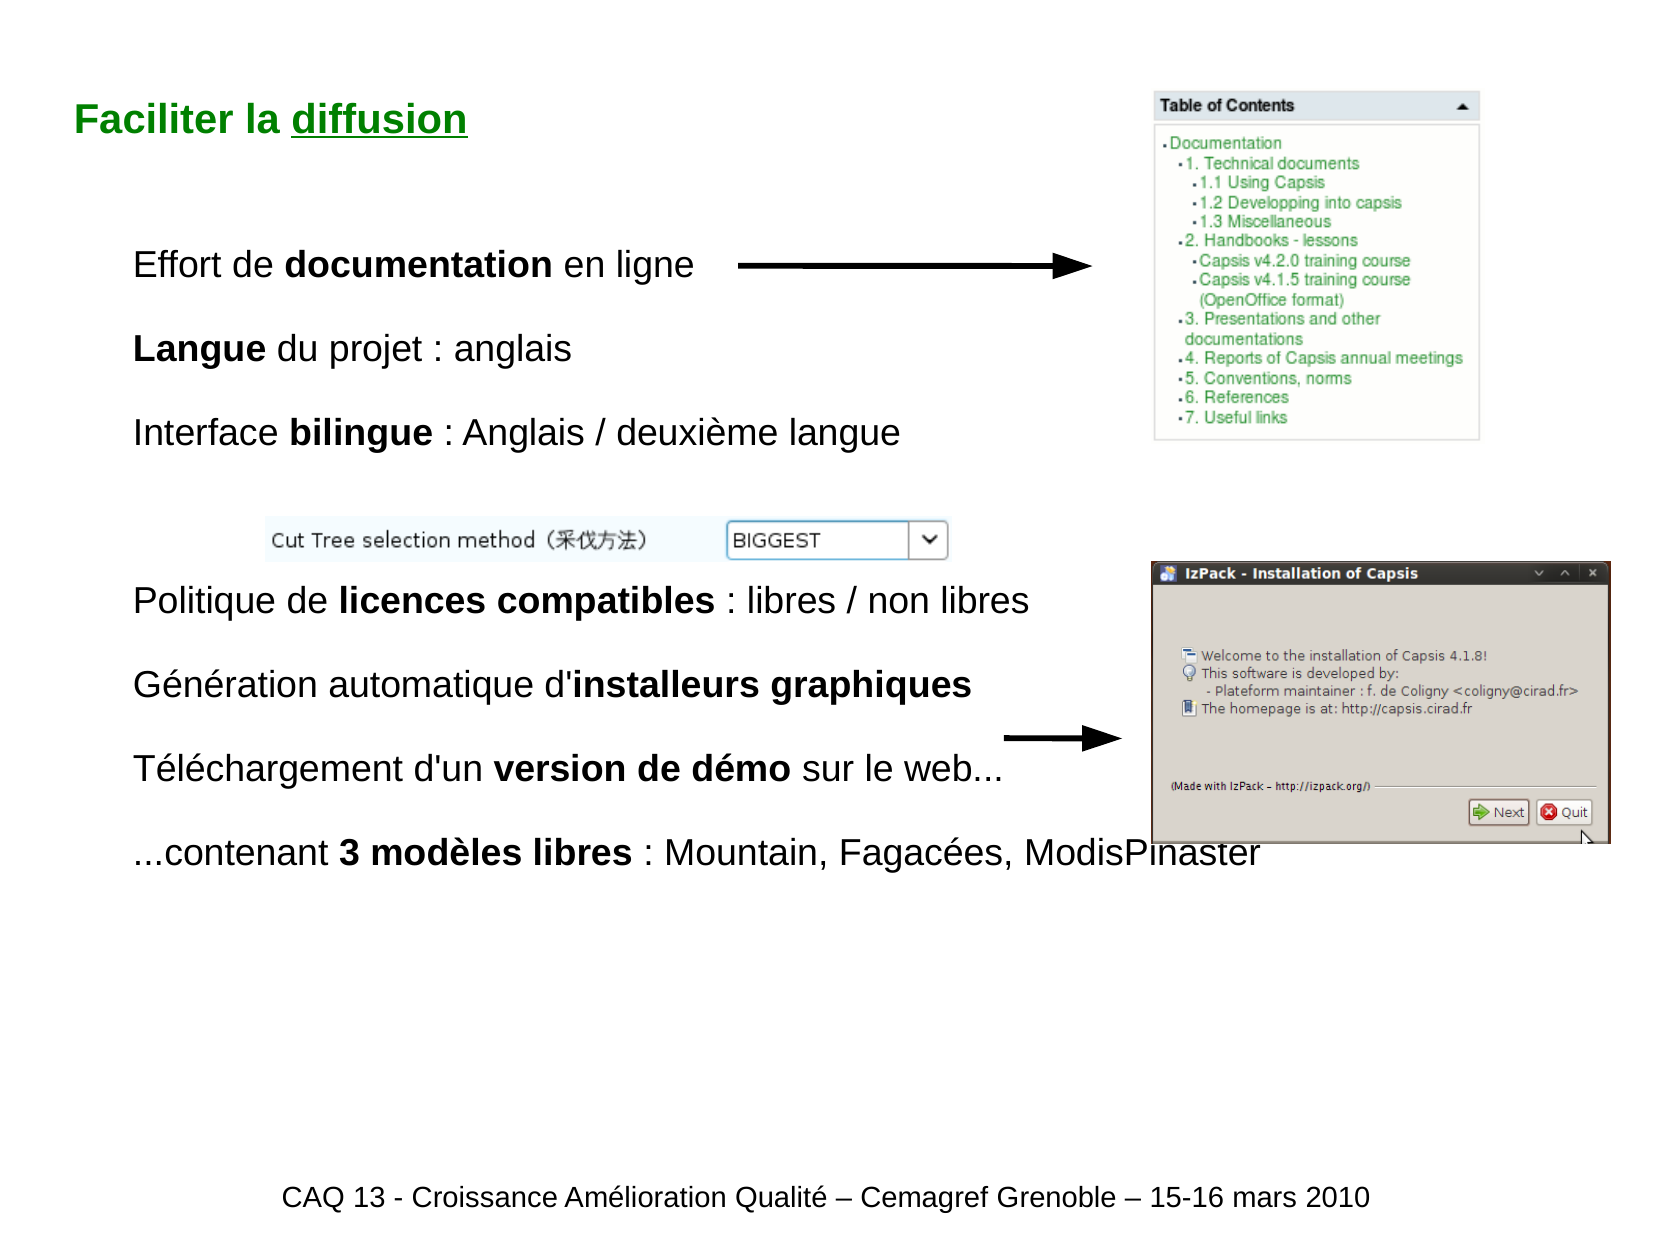

Faciliter la diffusion
Effort de documentation en ligne
Langue du projet : anglais
Interface bilingue : Anglais / deuxième langue
Politique de licences compatibles : libres / non libres
Génération automatique d'installeurs graphiques
Téléchargement d'un version de démo sur le web...
...contenant 3 modèles libres : Mountain, Fagacées, ModisPinaster